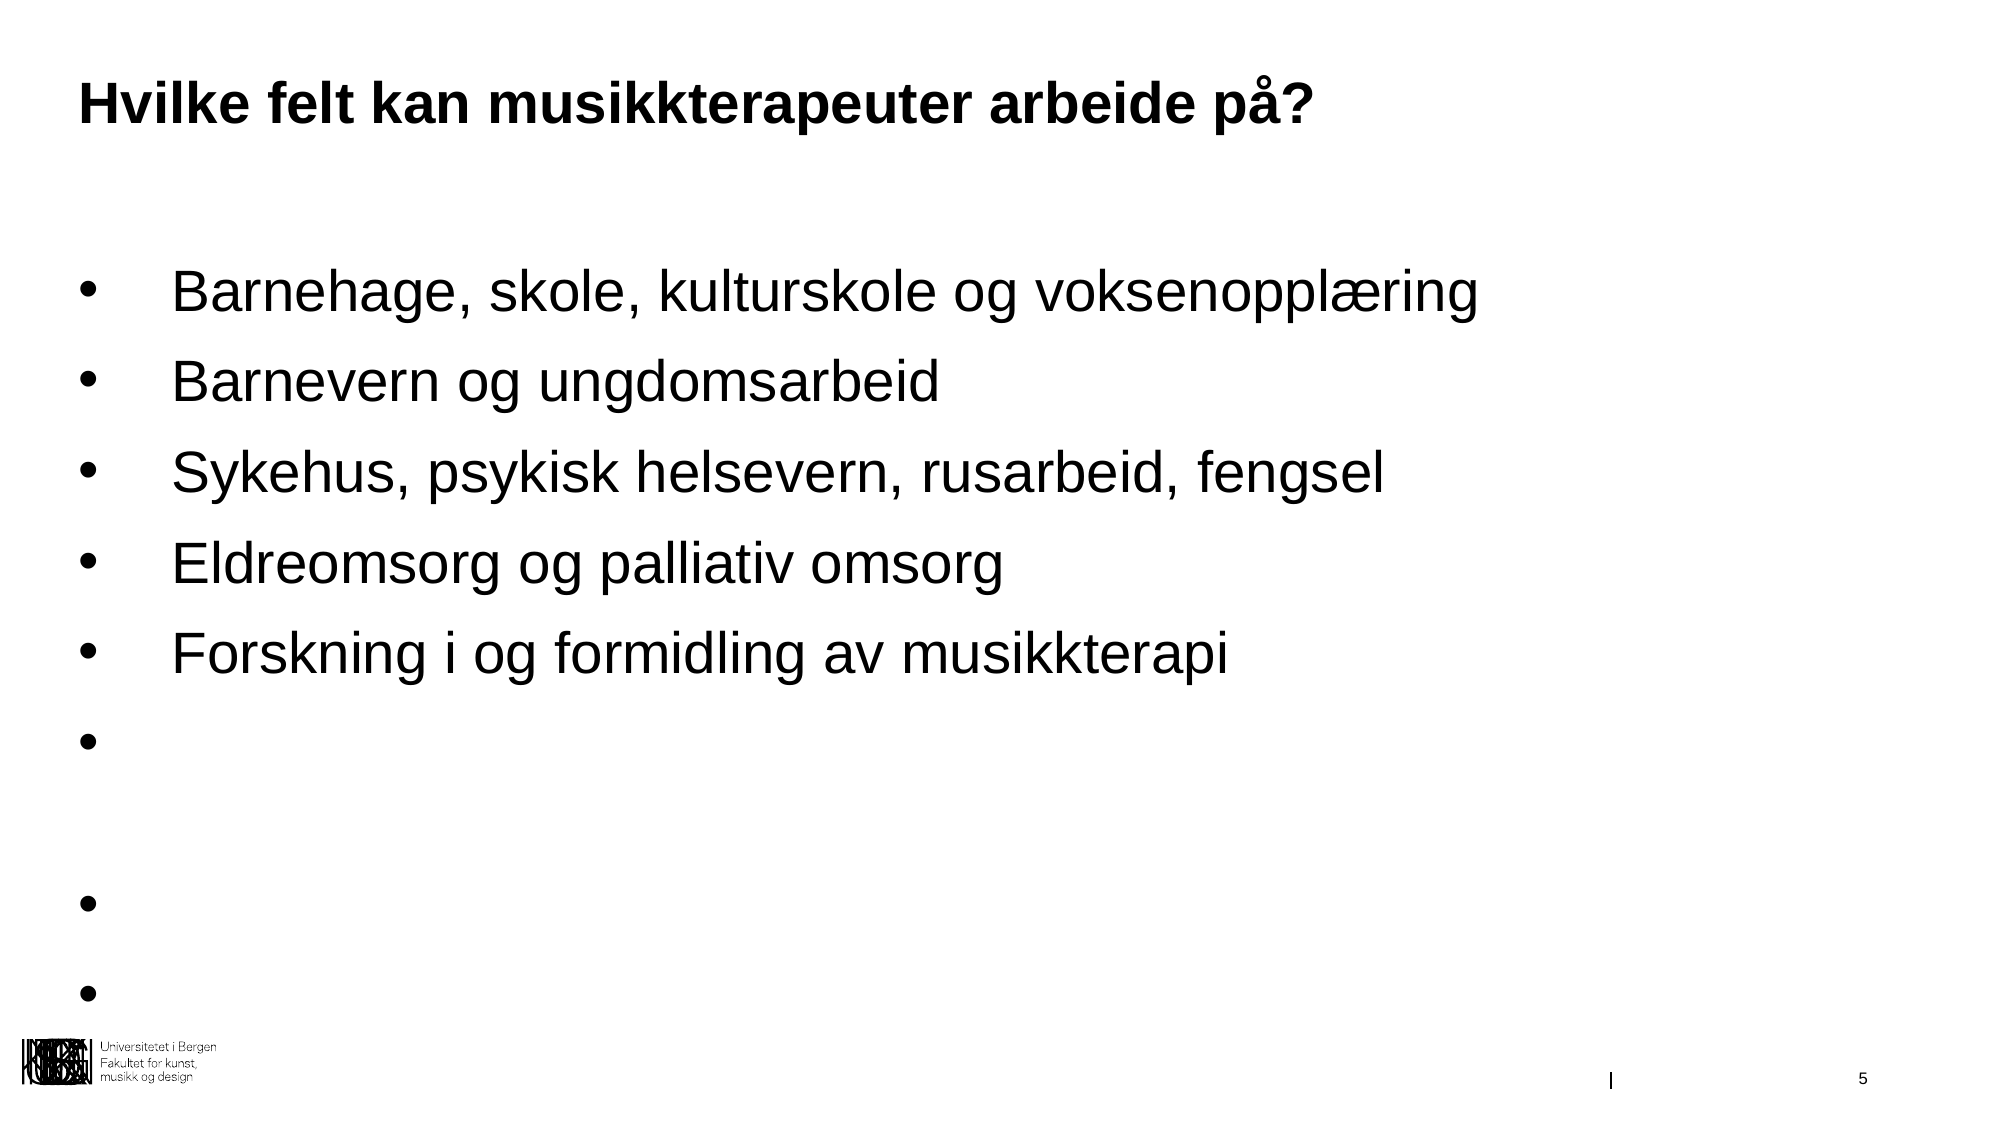

# Hvilke felt kan musikkterapeuter arbeide på?
Barnehage, skole, kulturskole og voksenopplæring
Barnevern og ungdomsarbeid
Sykehus, psykisk helsevern, rusarbeid, fengsel
Eldreomsorg og palliativ omsorg
Forskning i og formidling av musikkterapi